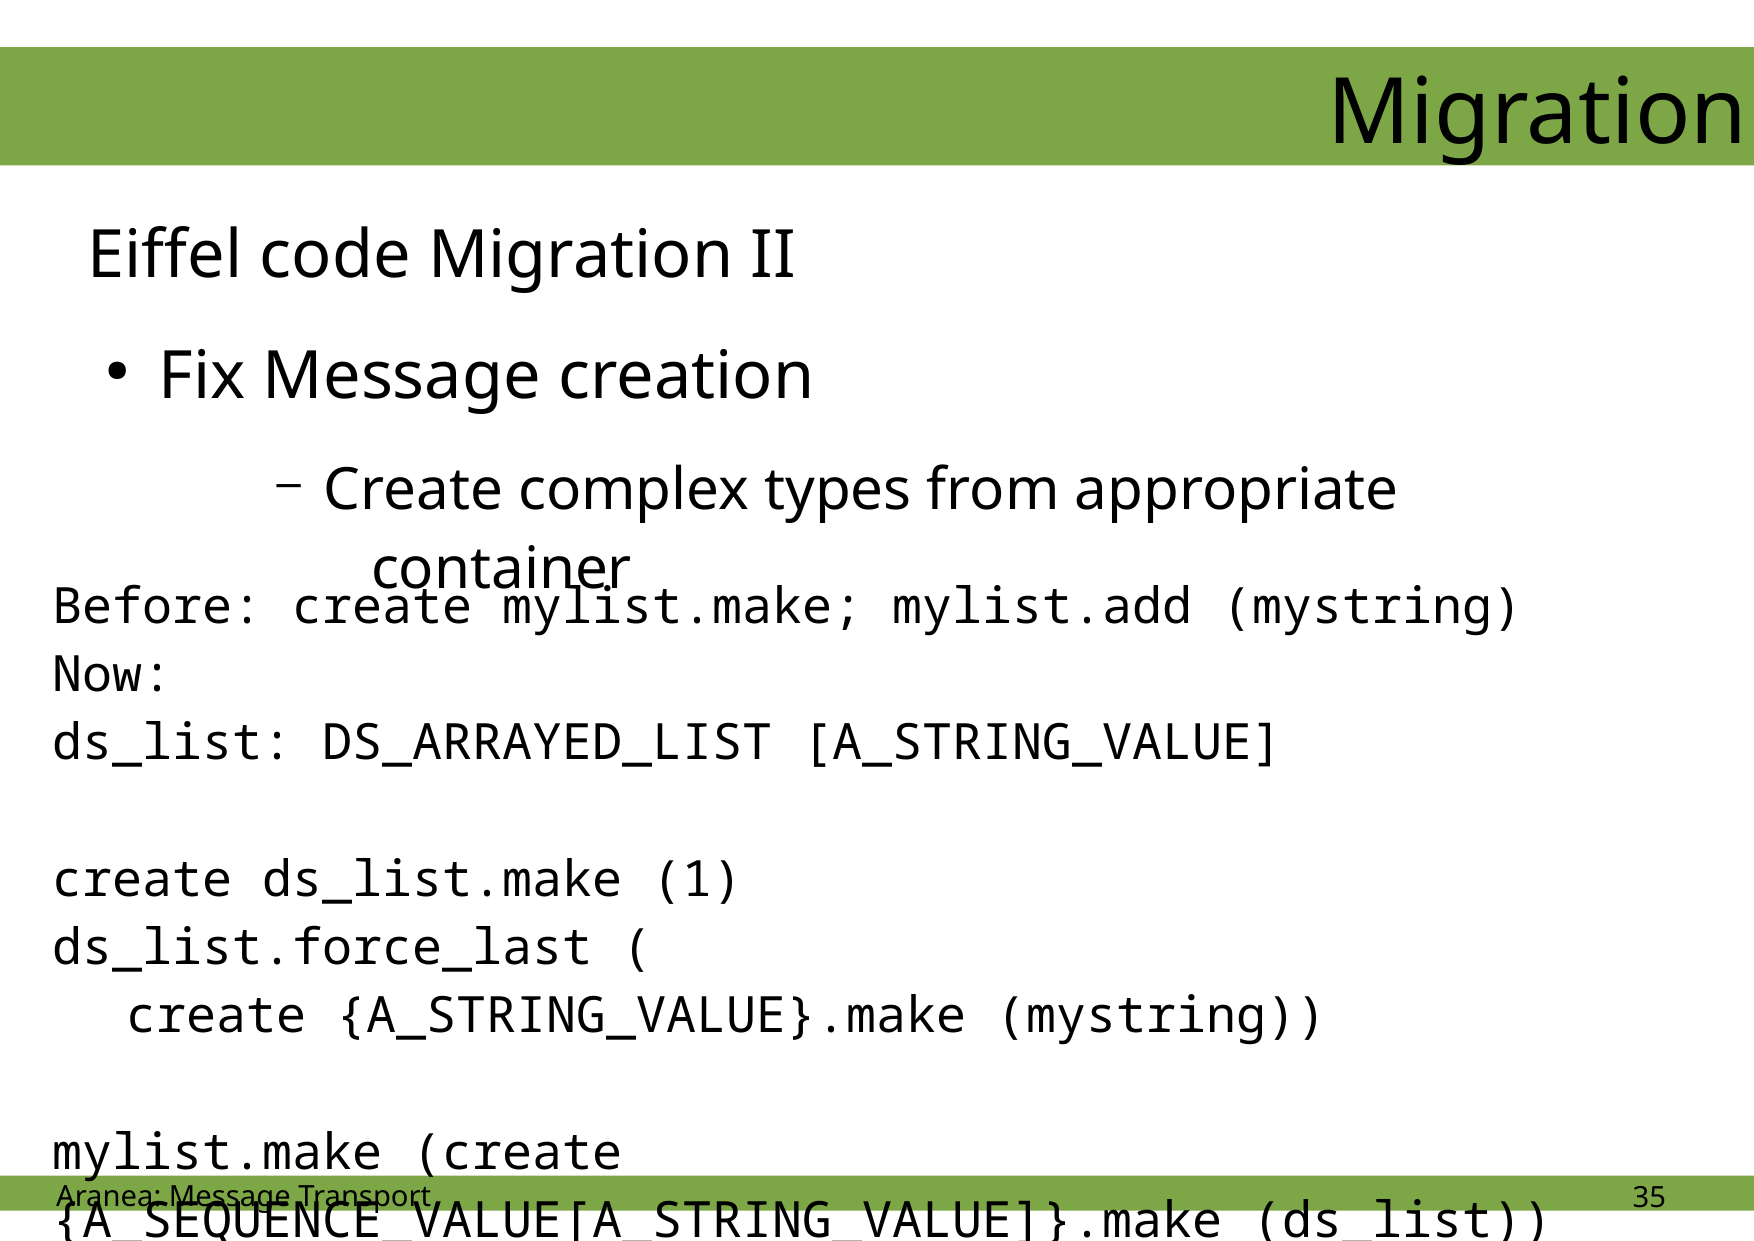

# Migration
Eiffel code Migration II
Fix Message creation
Create complex types from appropriate container
Before: create mylist.make; mylist.add (mystring)
Now:
ds_list: DS_ARRAYED_LIST [A_STRING_VALUE]
create ds_list.make (1)
ds_list.force_last (
	create {A_STRING_VALUE}.make (mystring))
mylist.make (create {A_SEQUENCE_VALUE[A_STRING_VALUE]}.make (ds_list))
35